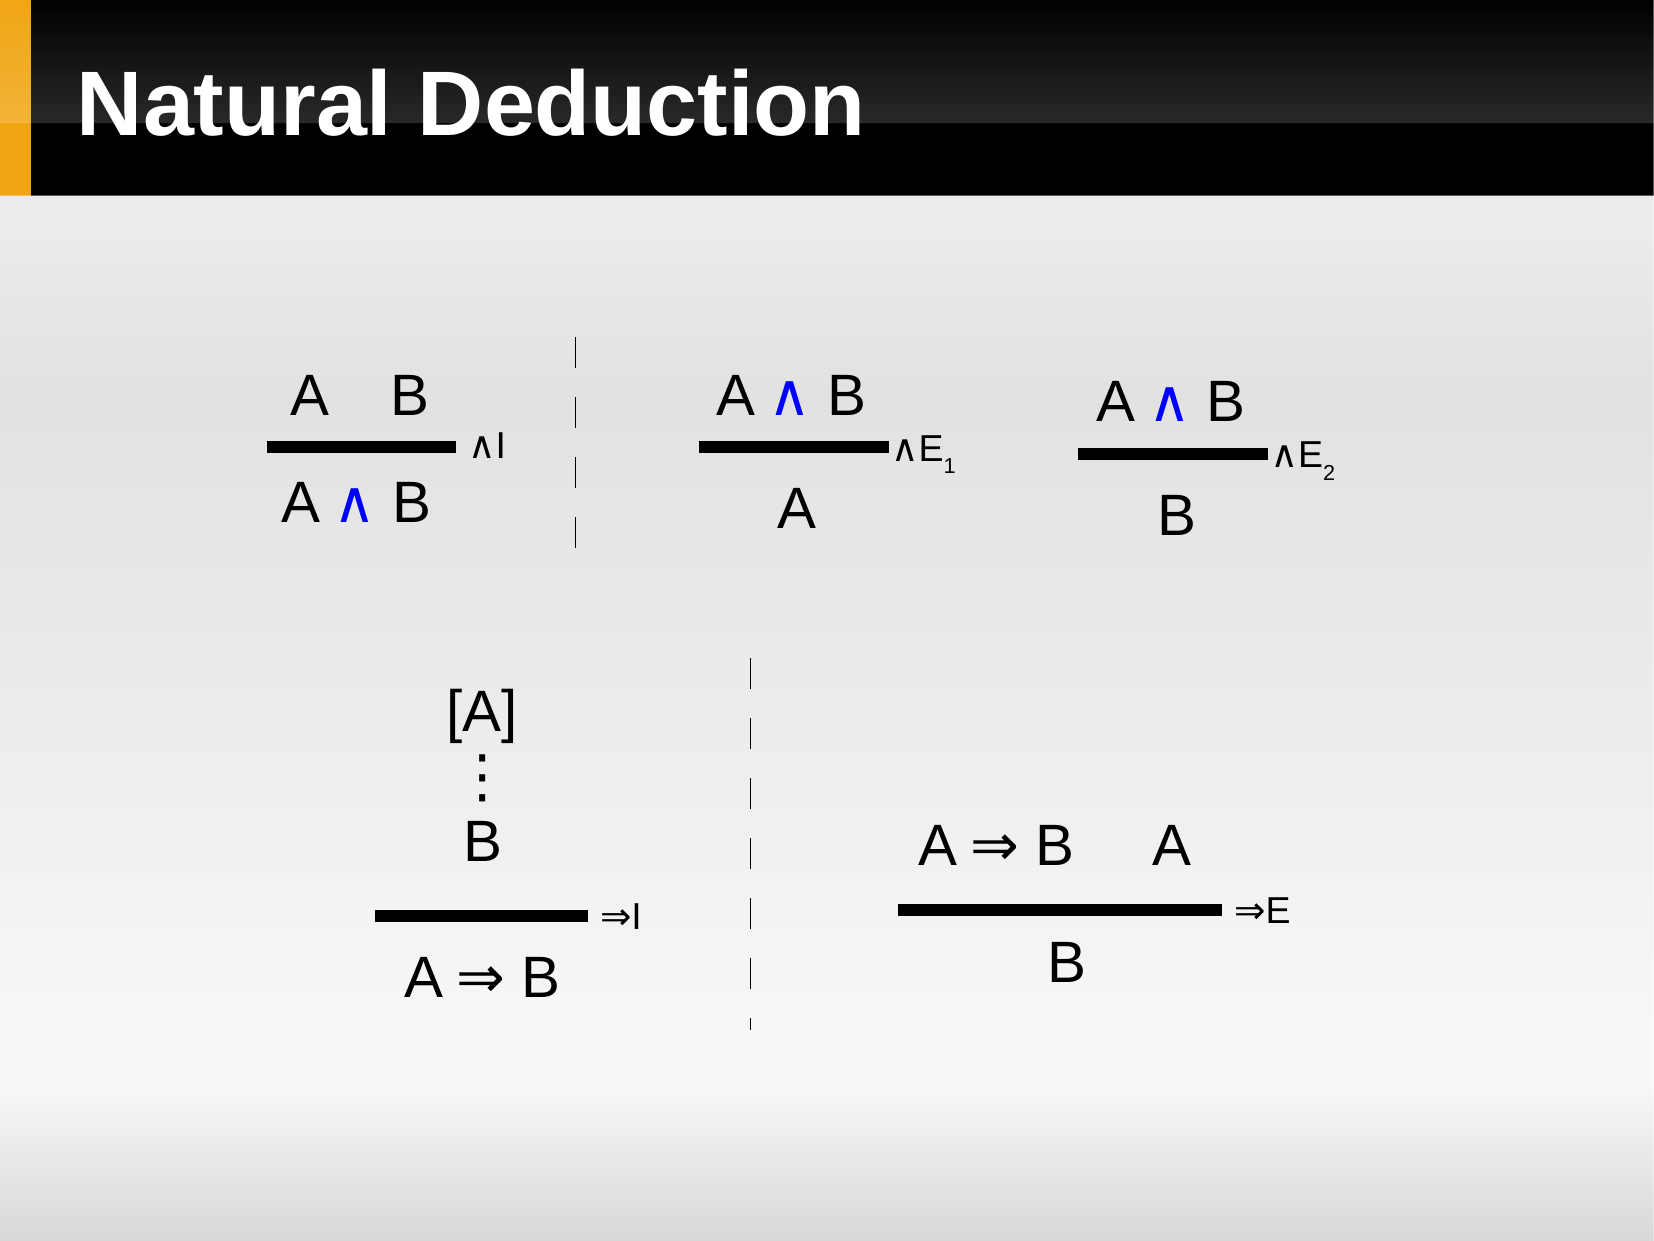

# Natural Deduction
A B
A ∧ B
A ∧ B
∧I
∧E1
∧E2
A ∧ B
A
B
[A]
⋮
B
A ⇒ B A
⇒E
⇒I
B
A ⇒ B